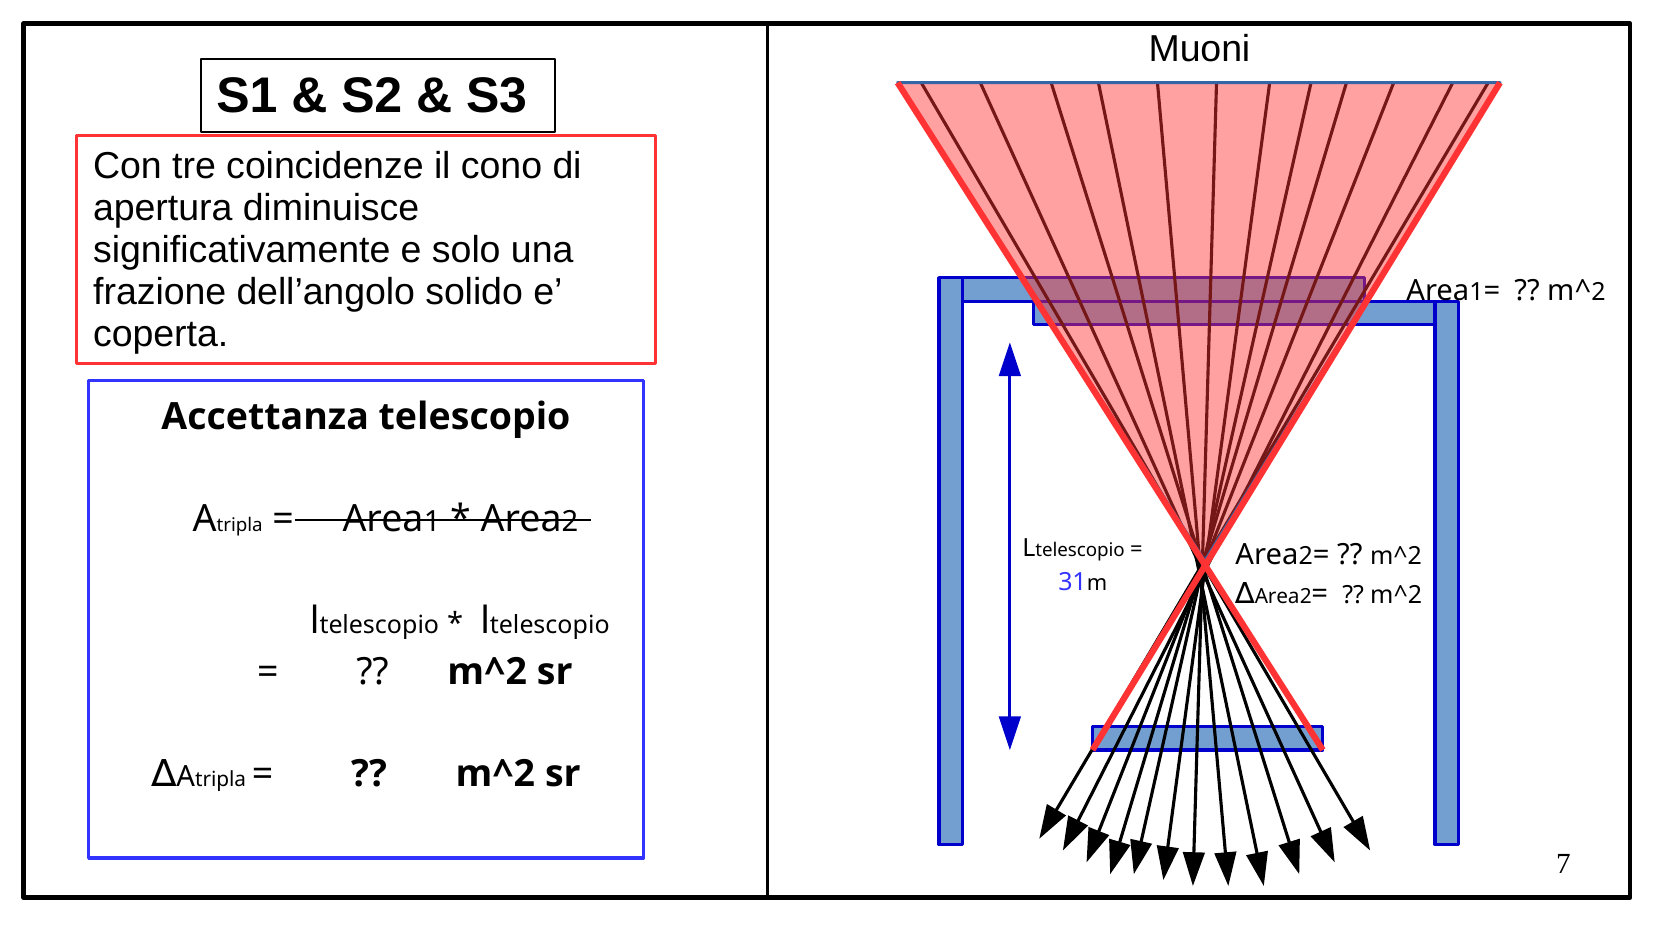

Muoni
S1 & S2 & S3
Con tre coincidenze il cono di apertura diminuisce significativamente e solo una frazione dell’angolo solido e’ coperta.
Area1= ?? m^2
Accettanza telescopio
 Atripla = Area1 * Area2
 ltelescopio * ltelescopio
 = ?? m^2 sr
∆Atripla = ?? m^2 sr
Ltelescopio = 31m
Area2= ?? m^2
∆Area2= ?? m^2
7